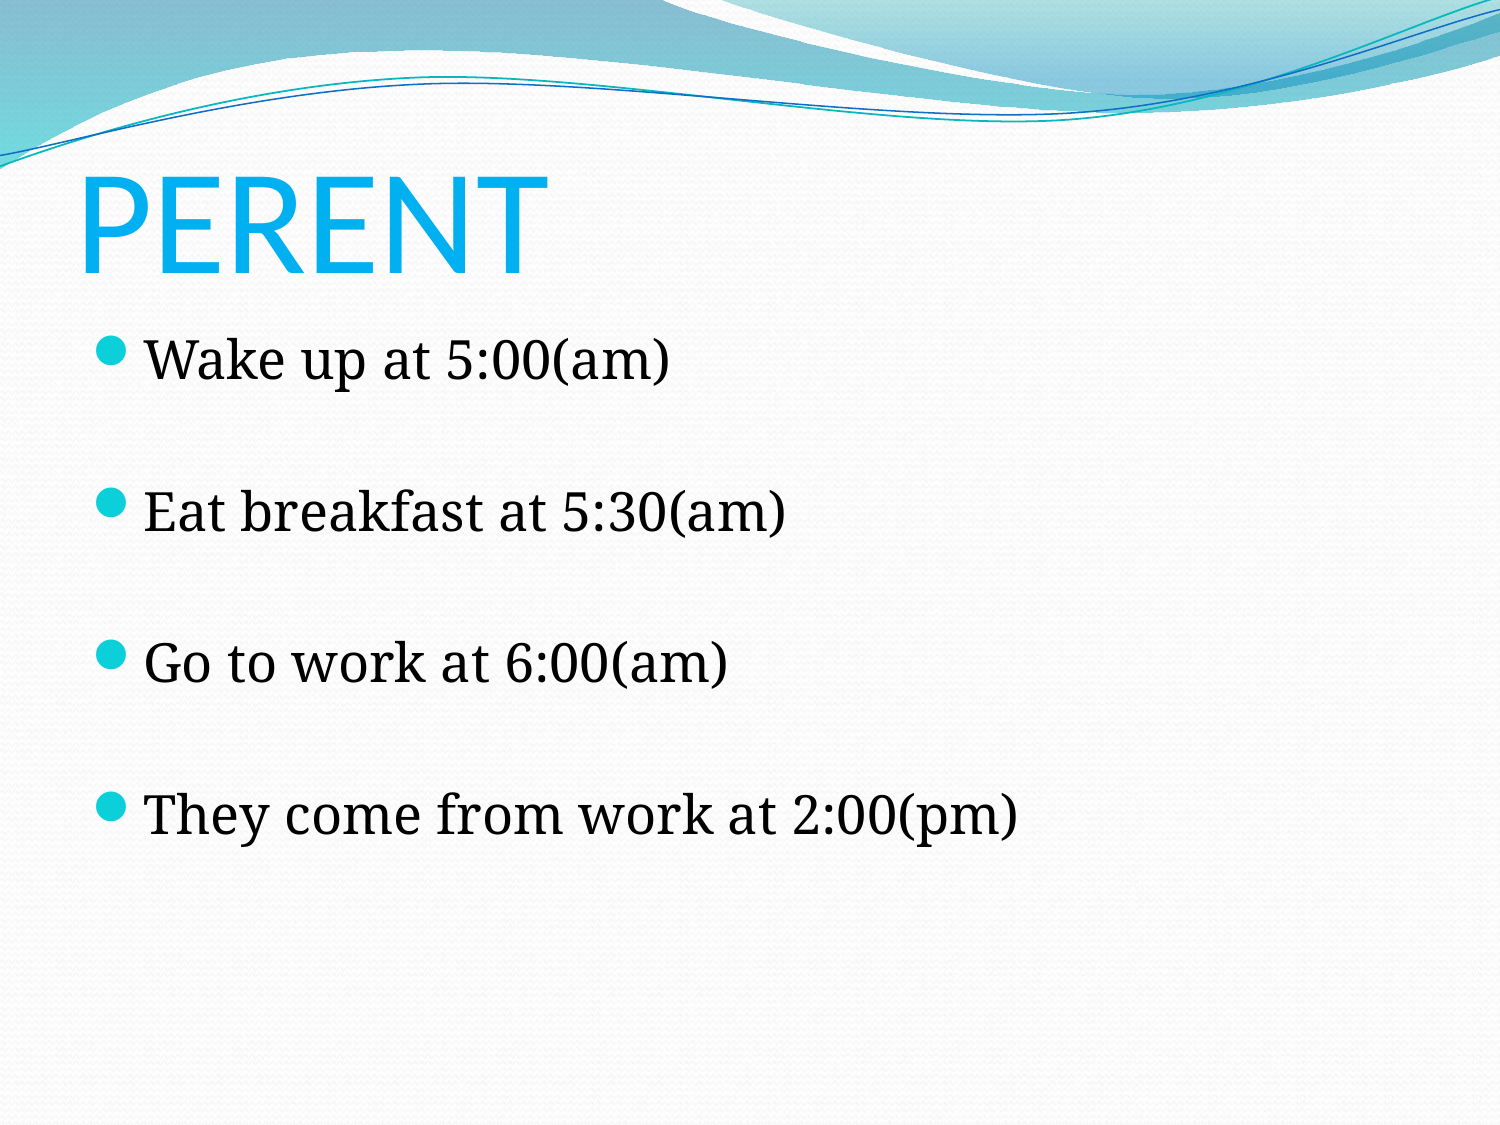

# PERENT
Wake up at 5:00(am)
Eat breakfast at 5:30(am)
Go to work at 6:00(am)
They come from work at 2:00(pm)